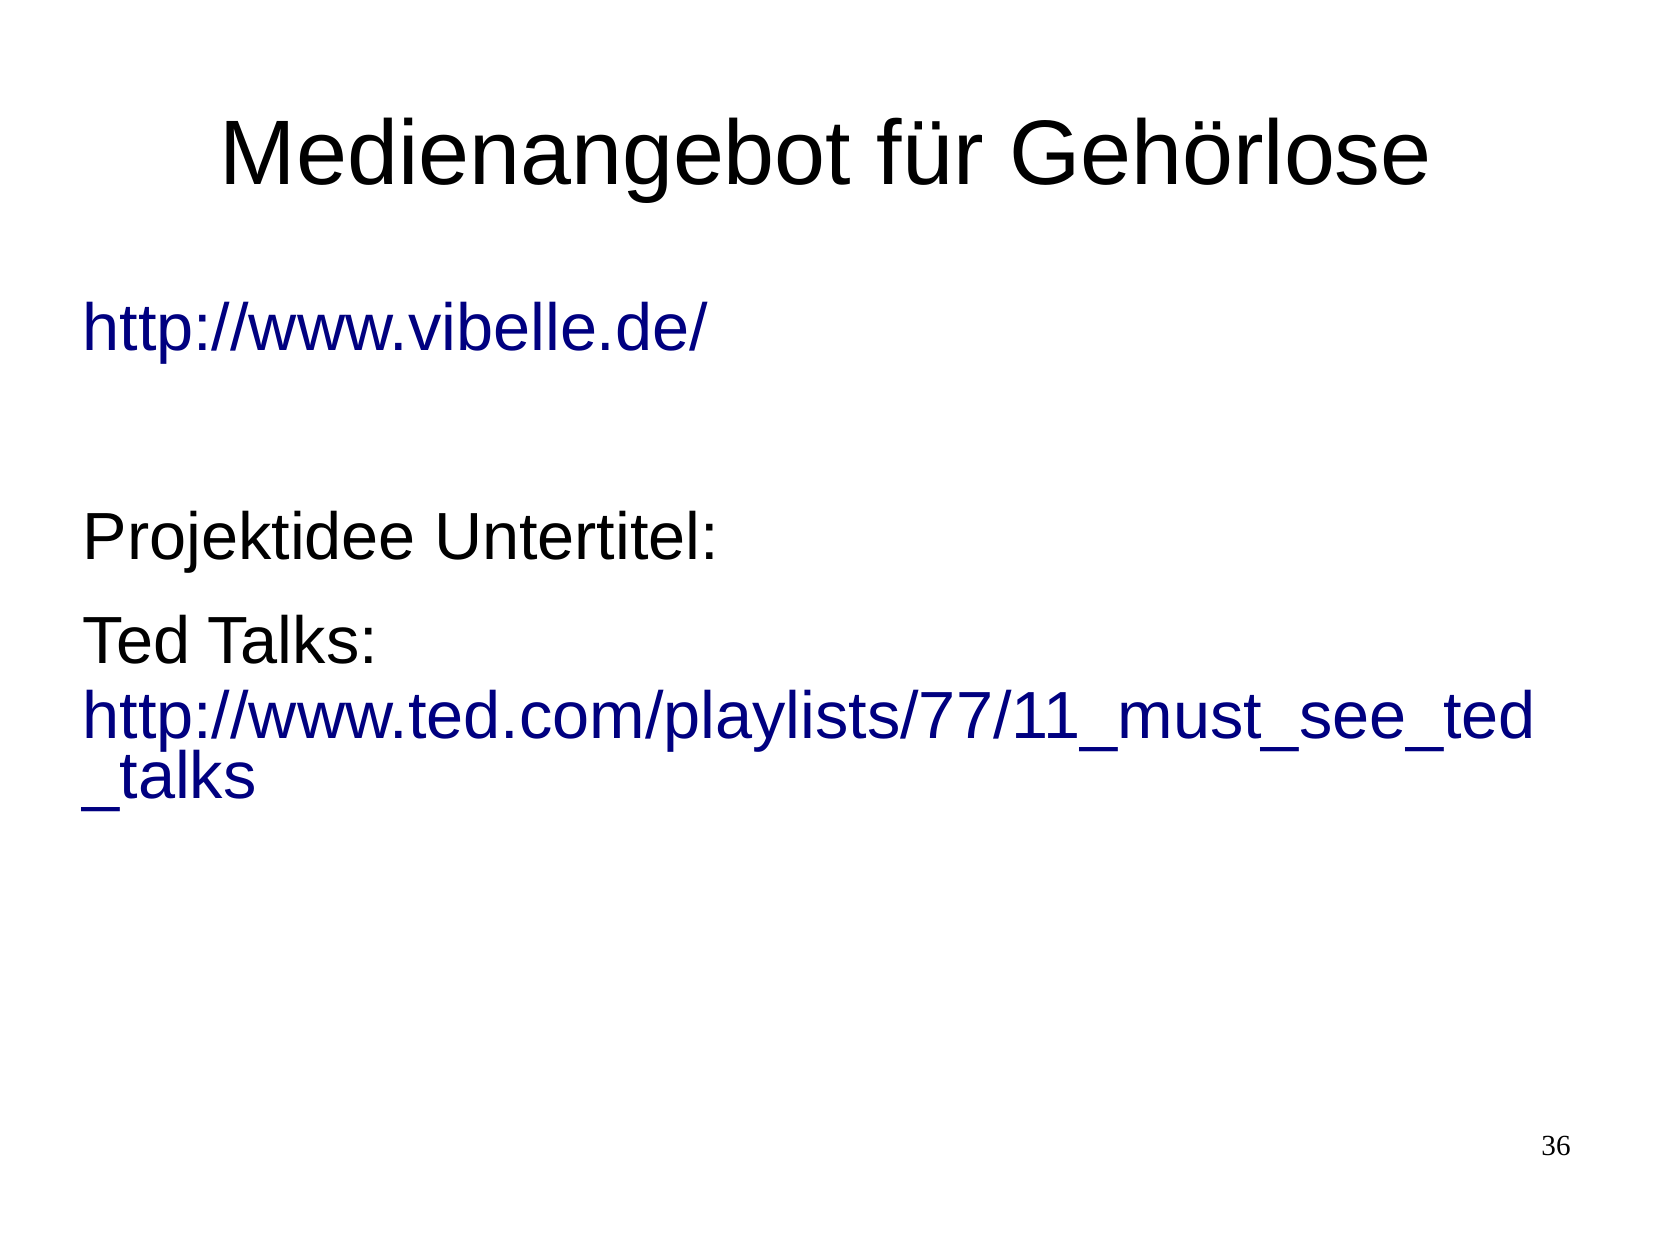

# Medienangebot für Gehörlose
http://www.vibelle.de/
Projektidee Untertitel:
Ted Talks: http://www.ted.com/playlists/77/11_must_see_ted_talks
36